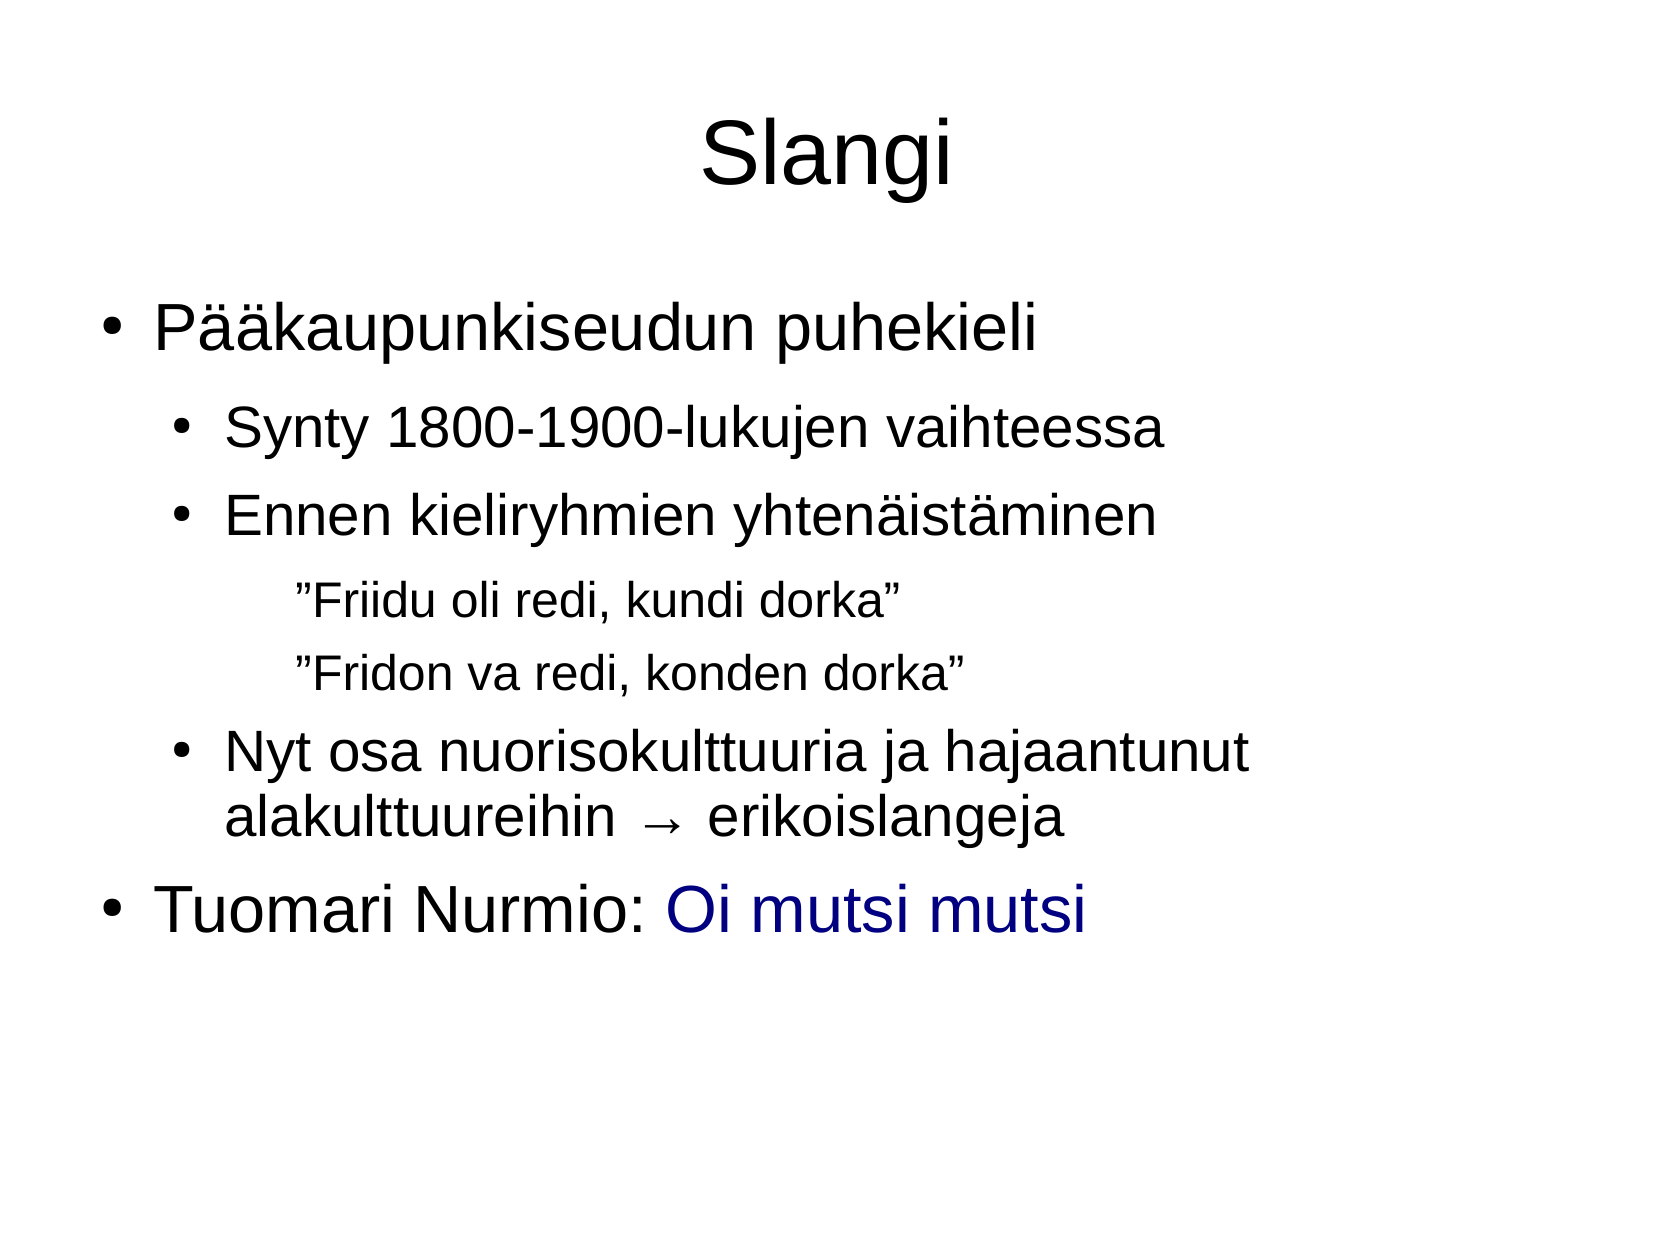

# Slangi
Pääkaupunkiseudun puhekieli
Synty 1800-1900-lukujen vaihteessa
Ennen kieliryhmien yhtenäistäminen
”Friidu oli redi, kundi dorka”
”Fridon va redi, konden dorka”
Nyt osa nuorisokulttuuria ja hajaantunut alakulttuureihin → erikoislangeja
Tuomari Nurmio: Oi mutsi mutsi